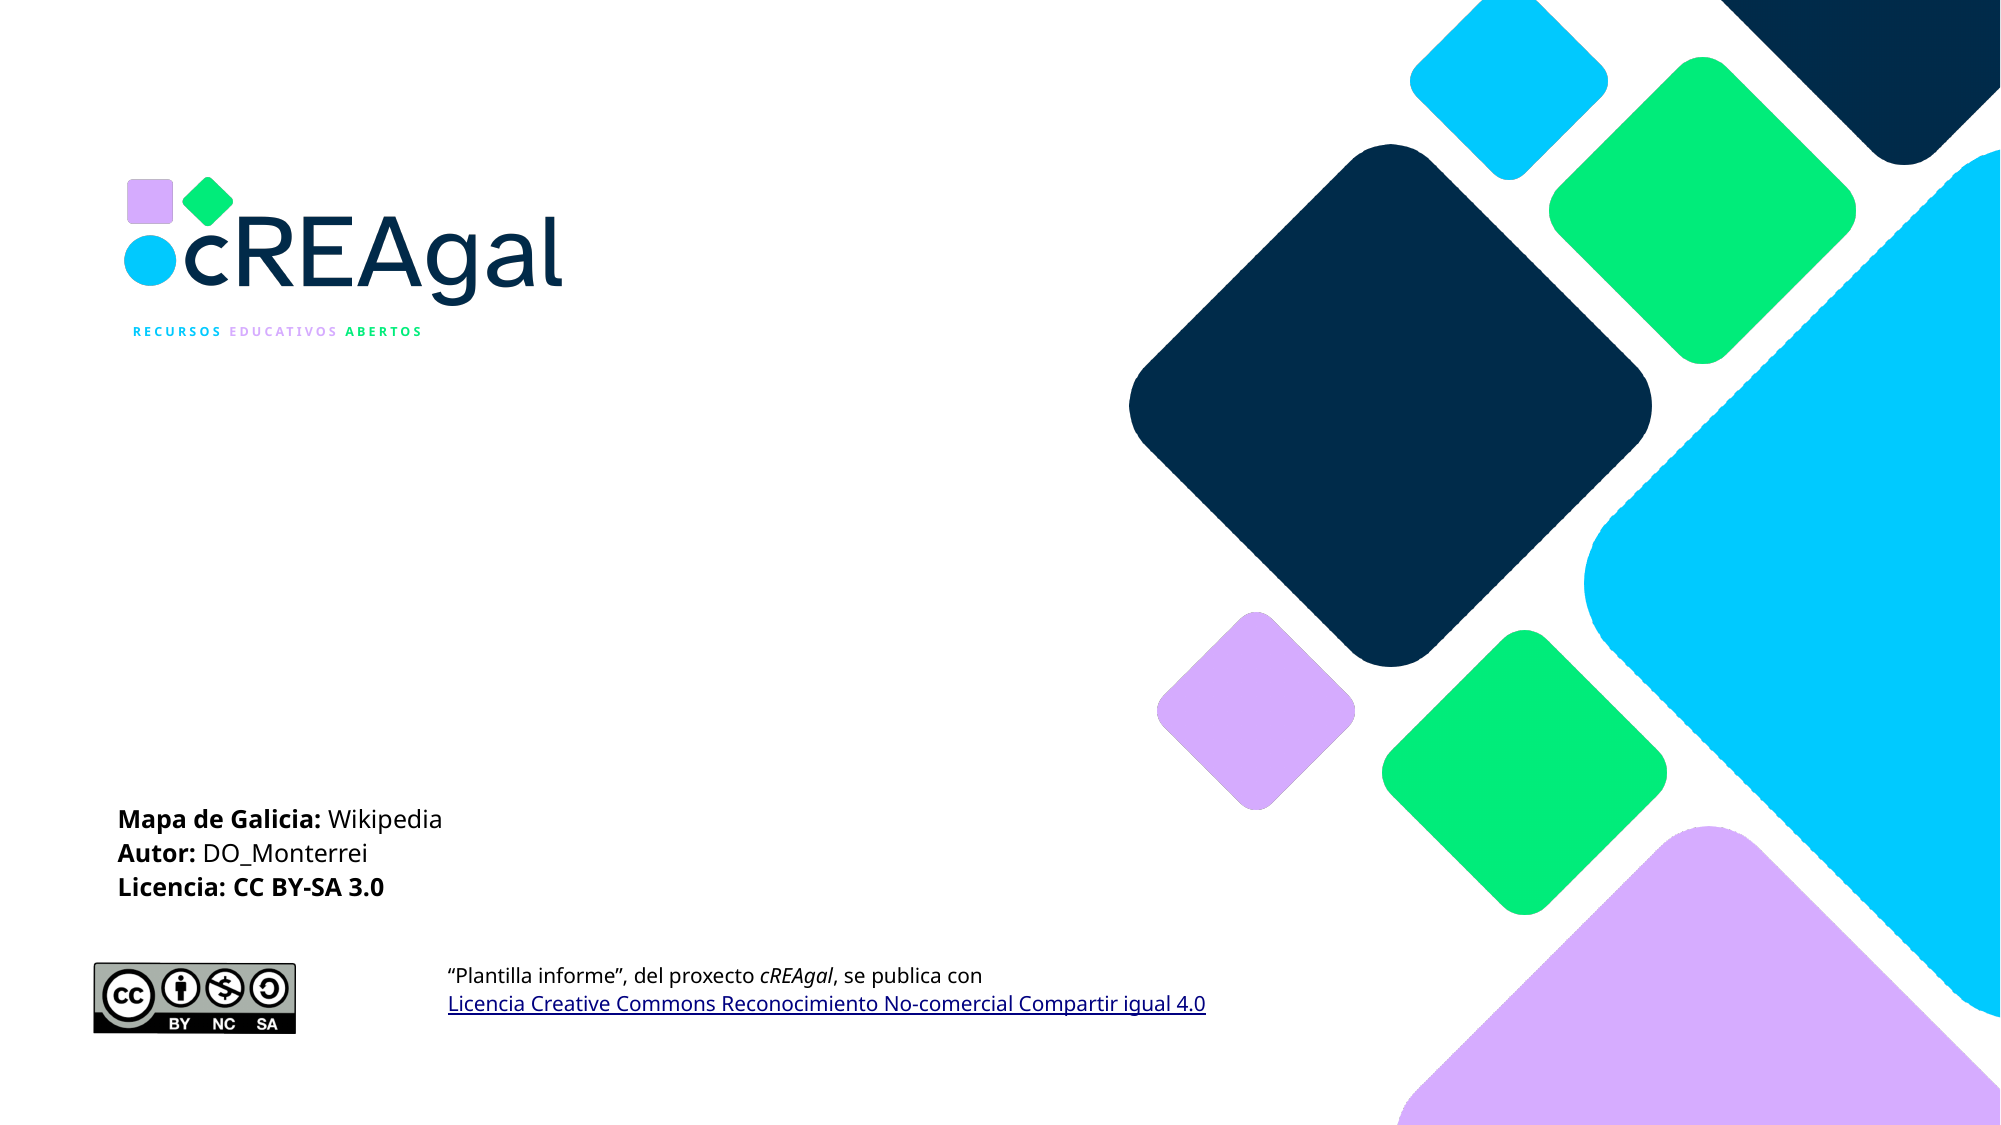

Mapa de Galicia: Wikipedia
Autor: DO_Monterrei
Licencia: CC BY-SA 3.0
“Plantilla informe”, del proxecto cREAgal, se publica con Licencia Creative Commons Reconocimiento No-comercial Compartir igual 4.0